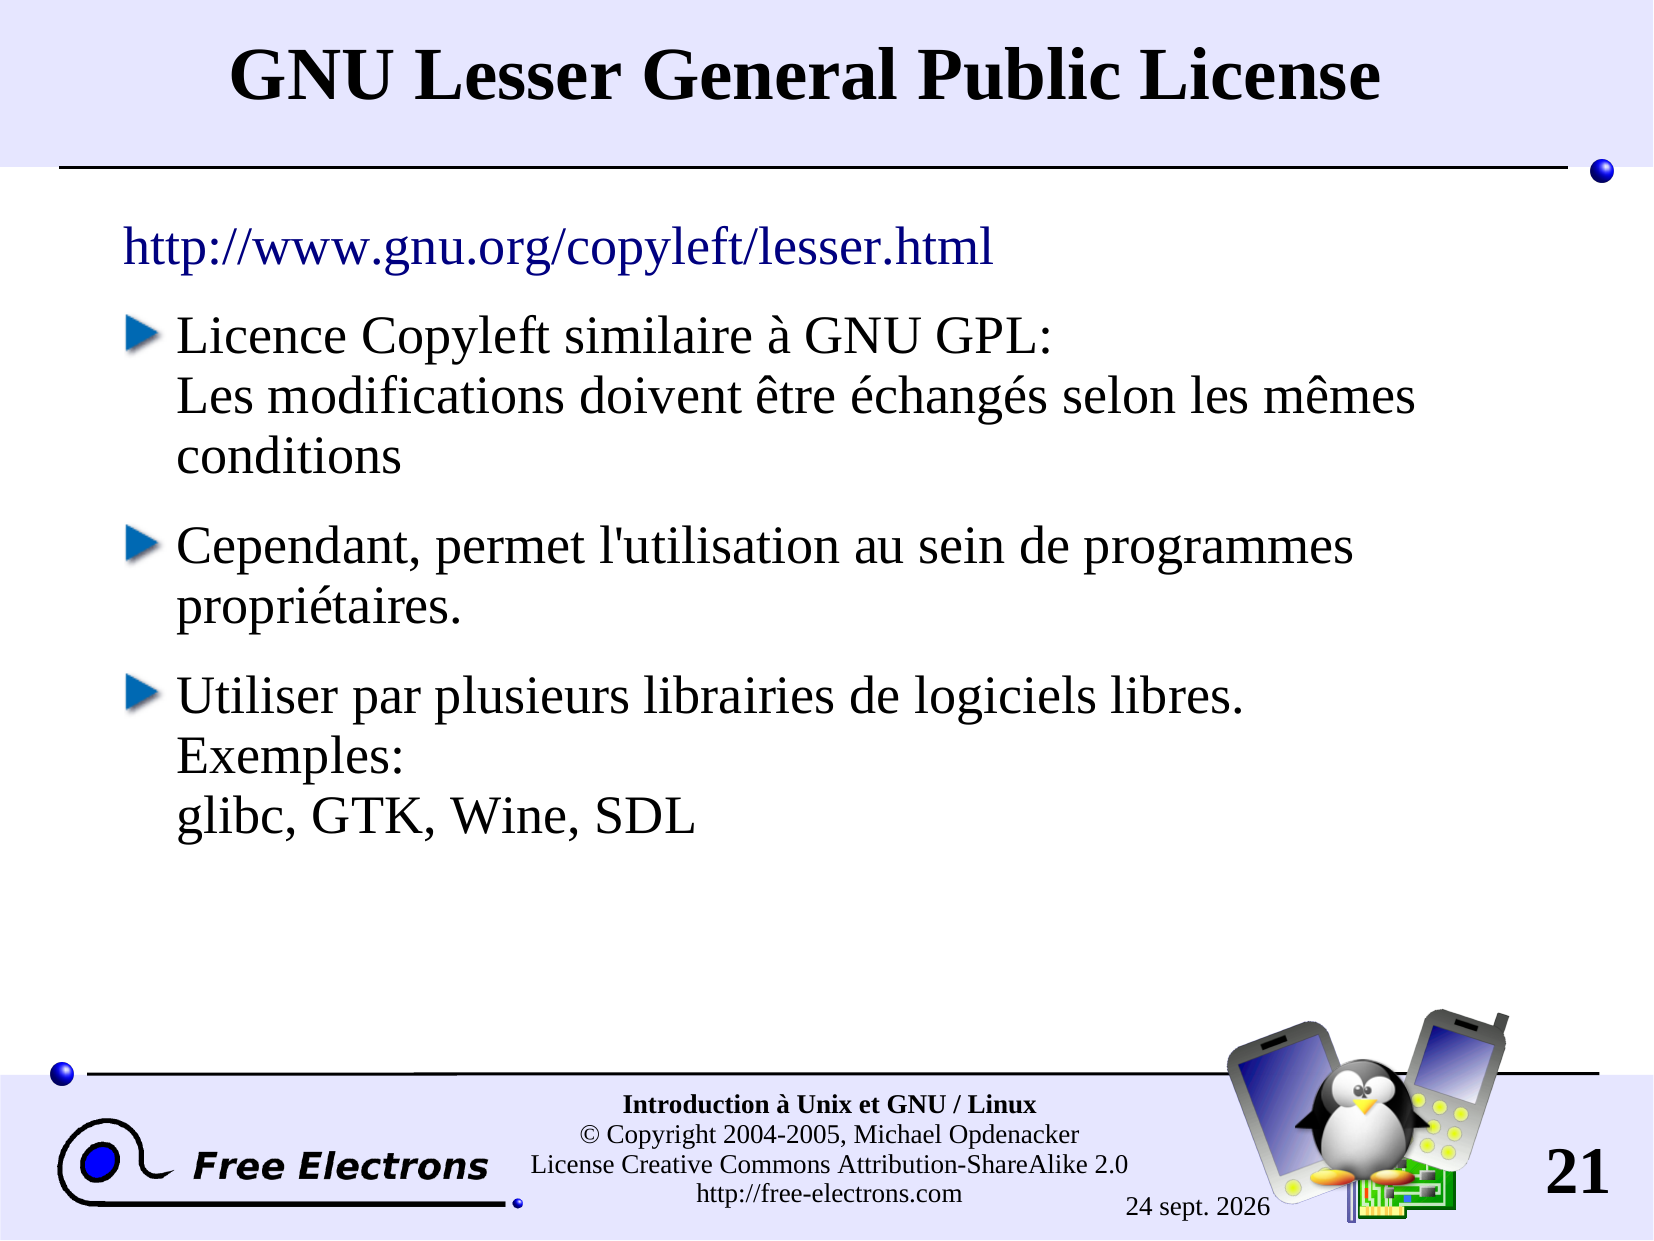

# GNU Lesser General Public License
http://www.gnu.org/copyleft/lesser.html
Licence Copyleft similaire à GNU GPL:
Les modifications doivent être échangés selon les mêmes conditions
Cependant, permet l'utilisation au sein de programmes propriétaires.
Utiliser par plusieurs librairies de logiciels libres.
Exemples:
glibc, GTK, Wine, SDL